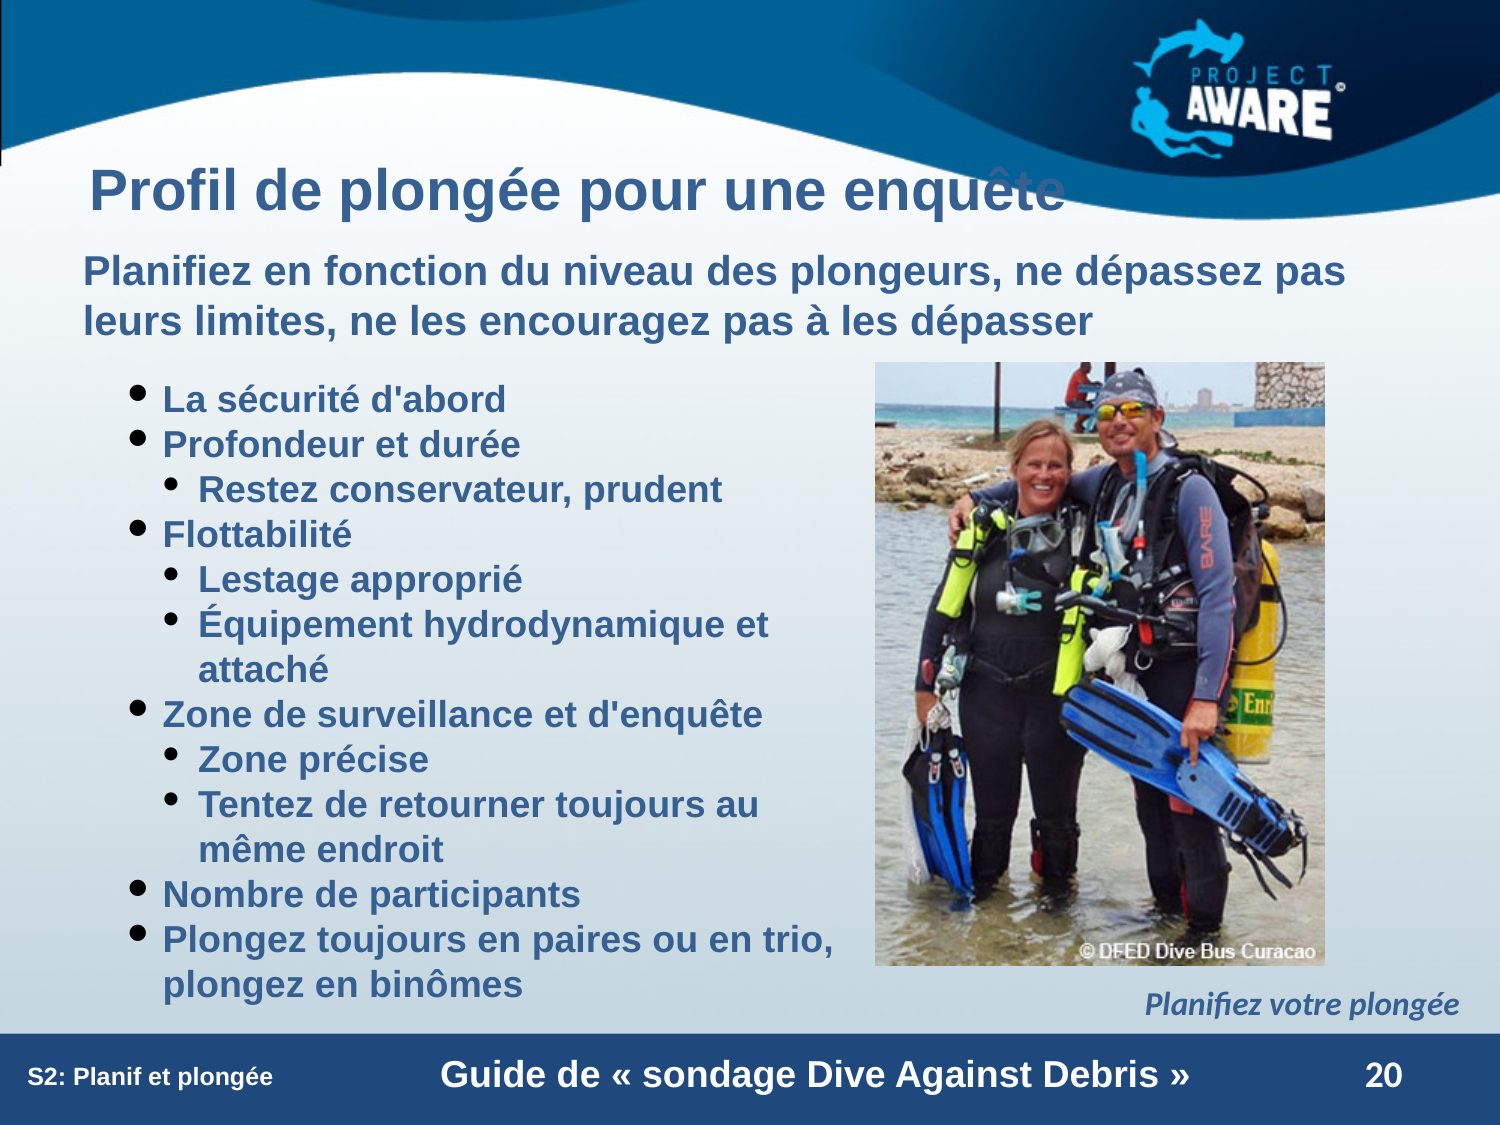

Profil de plongée pour une enquête
Planifiez en fonction du niveau des plongeurs, ne dépassez pas leurs limites, ne les encouragez pas à les dépasser
La sécurité d'abord
Profondeur et durée
Restez conservateur, prudent
Flottabilité
Lestage approprié
Équipement hydrodynamique et attaché
Zone de surveillance et d'enquête
Zone précise
Tentez de retourner toujours au même endroit
Nombre de participants
Plongez toujours en paires ou en trio, plongez en binômes
Planifiez votre plongée
Guide de « sondage Dive Against Debris »
S2: Planif et plongée